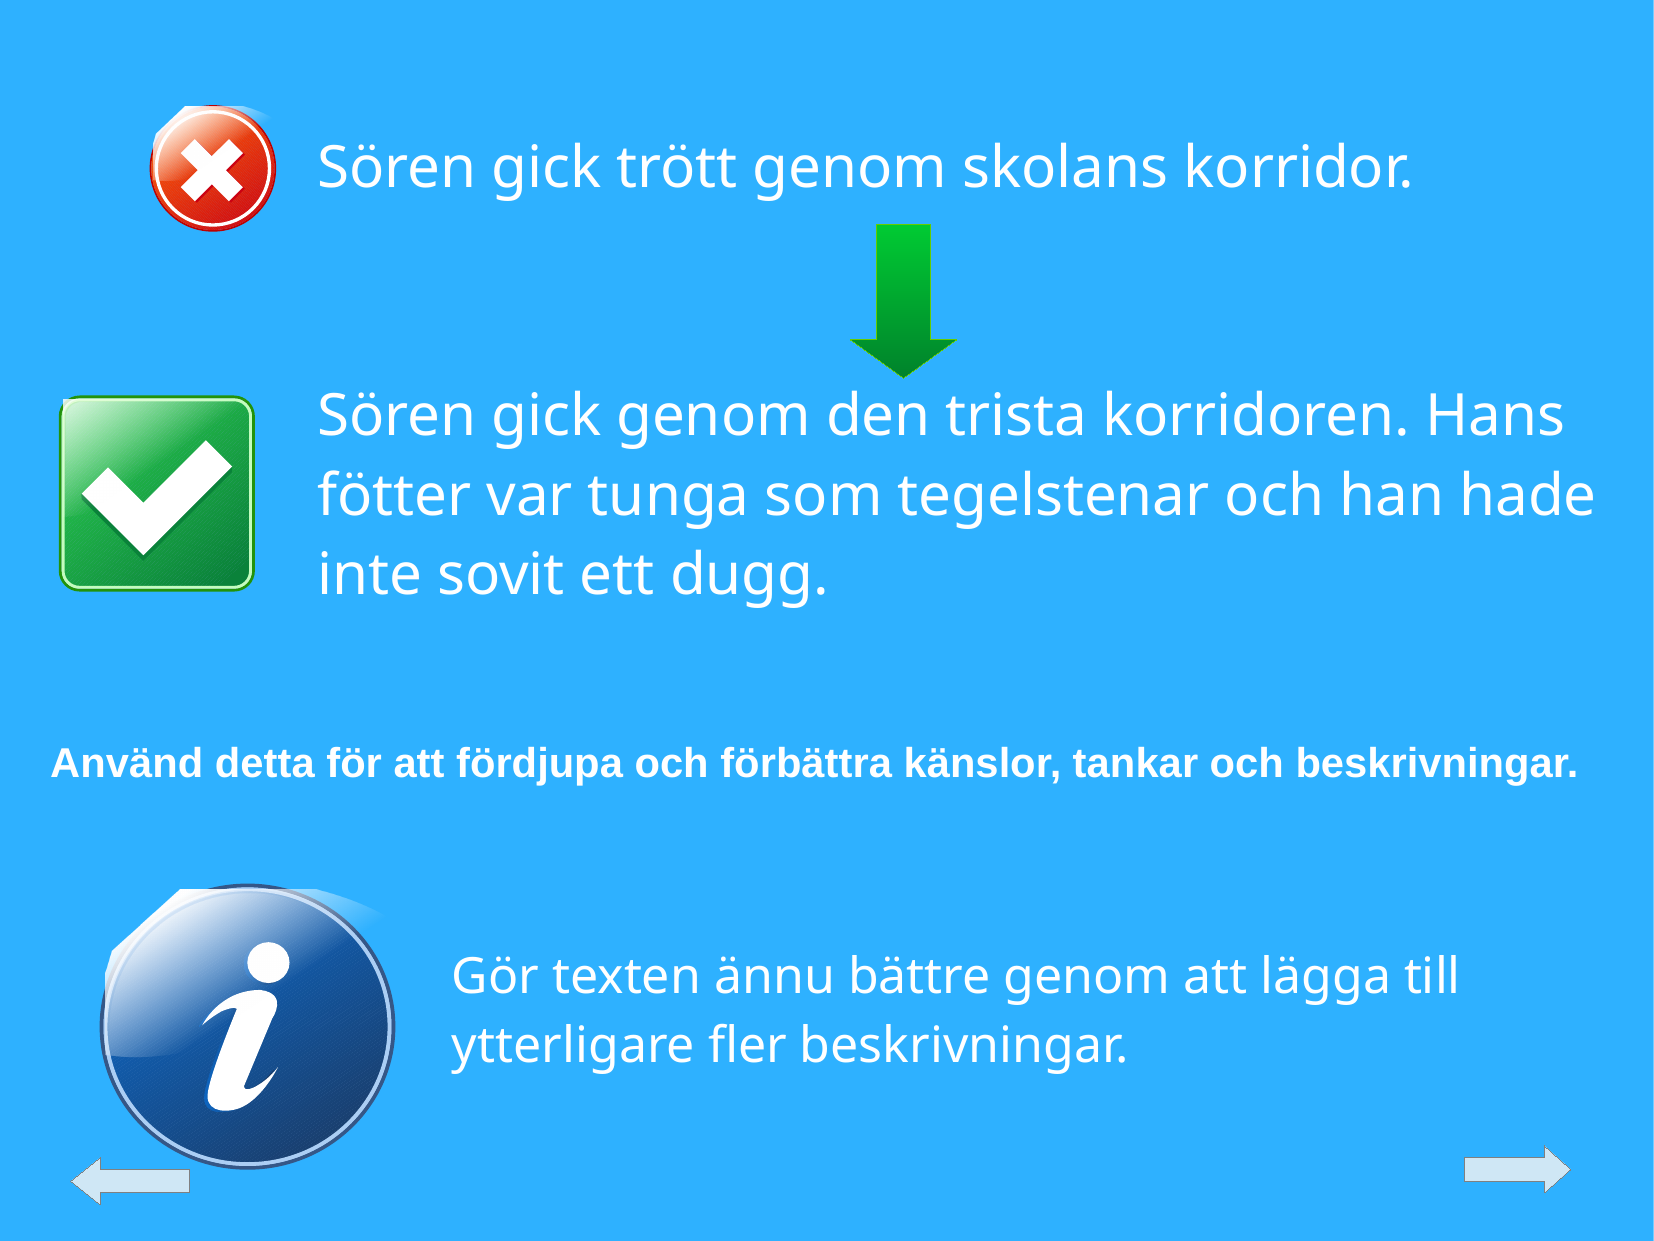

Sören gick trött genom skolans korridor.
Sören gick genom den trista korridoren. Hans fötter var tunga som tegelstenar och han hade inte sovit ett dugg.
Använd detta för att fördjupa och förbättra känslor, tankar och beskrivningar.
Gör texten ännu bättre genom att lägga till ytterligare fler beskrivningar.